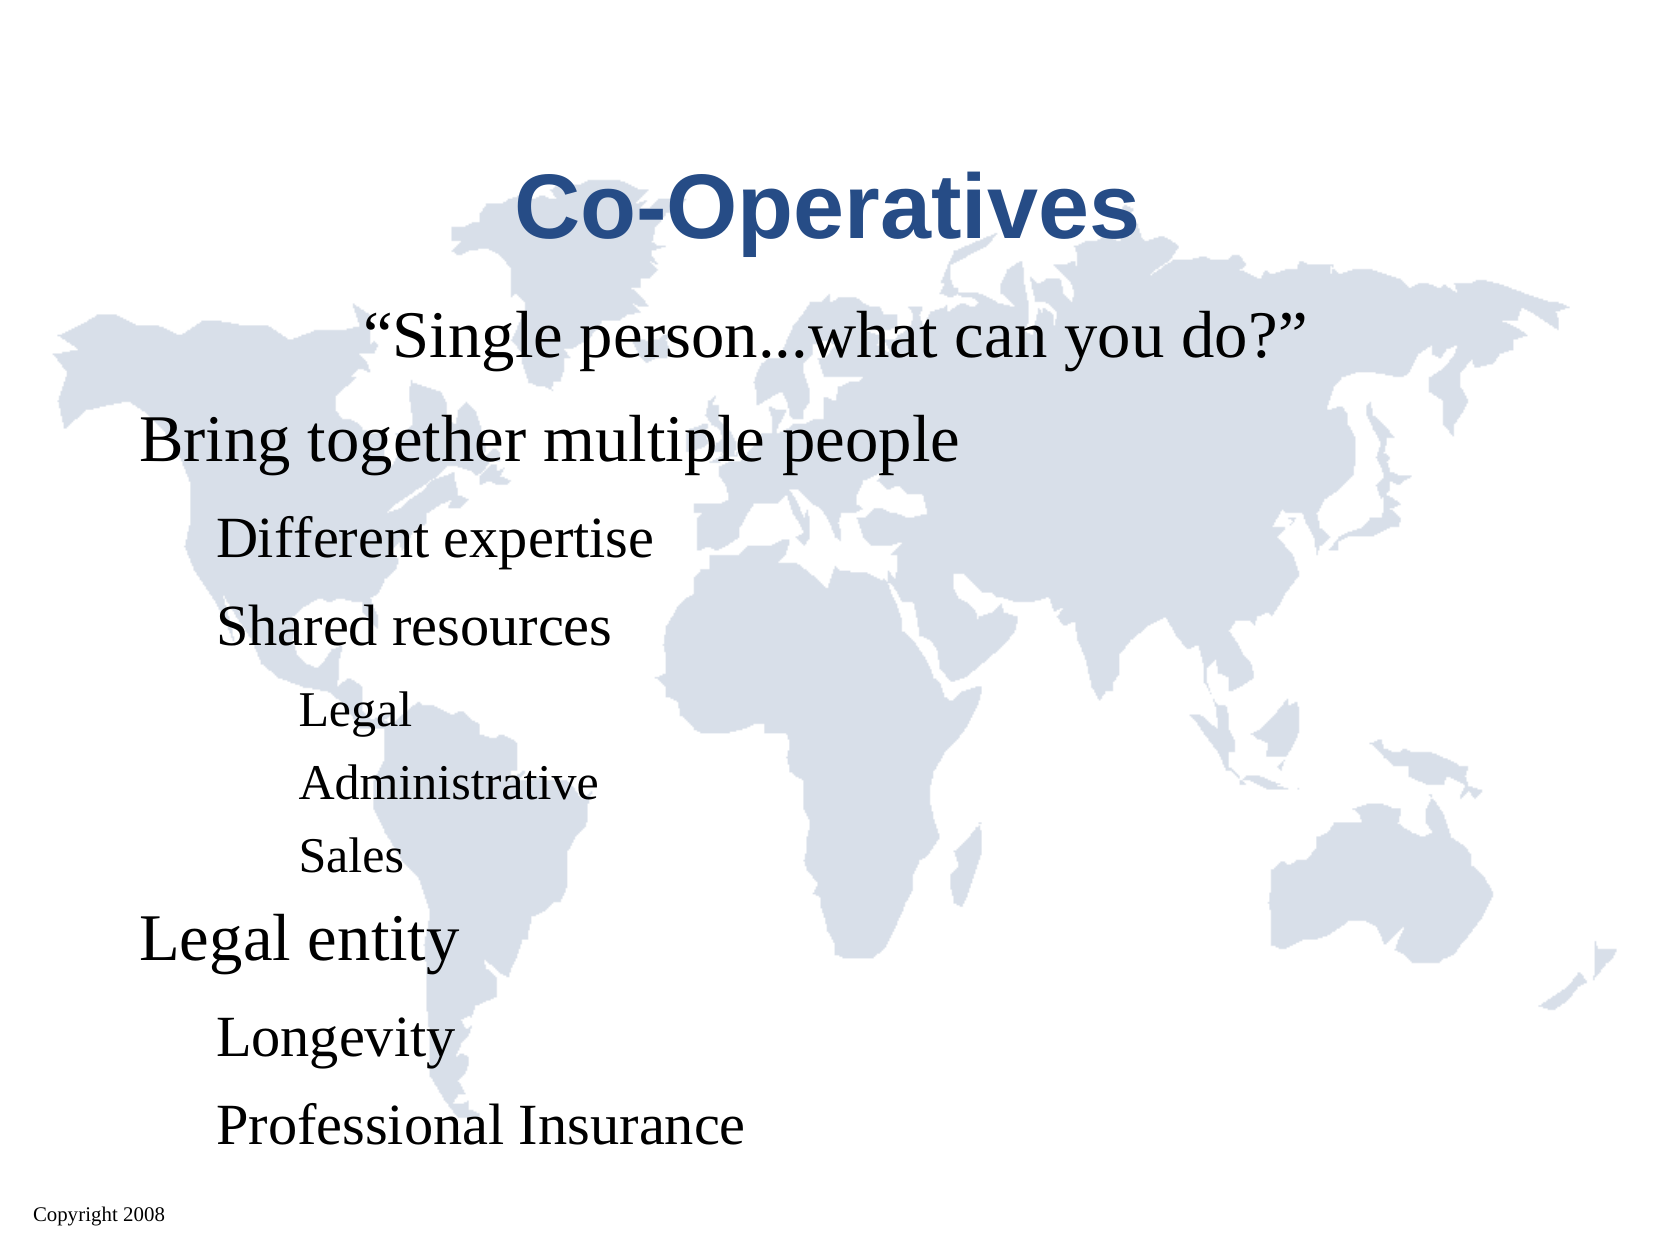

# Co-Operatives
“Single person...what can you do?”
Bring together multiple people
Different expertise
Shared resources
Legal
Administrative
Sales
Legal entity
Longevity
Professional Insurance